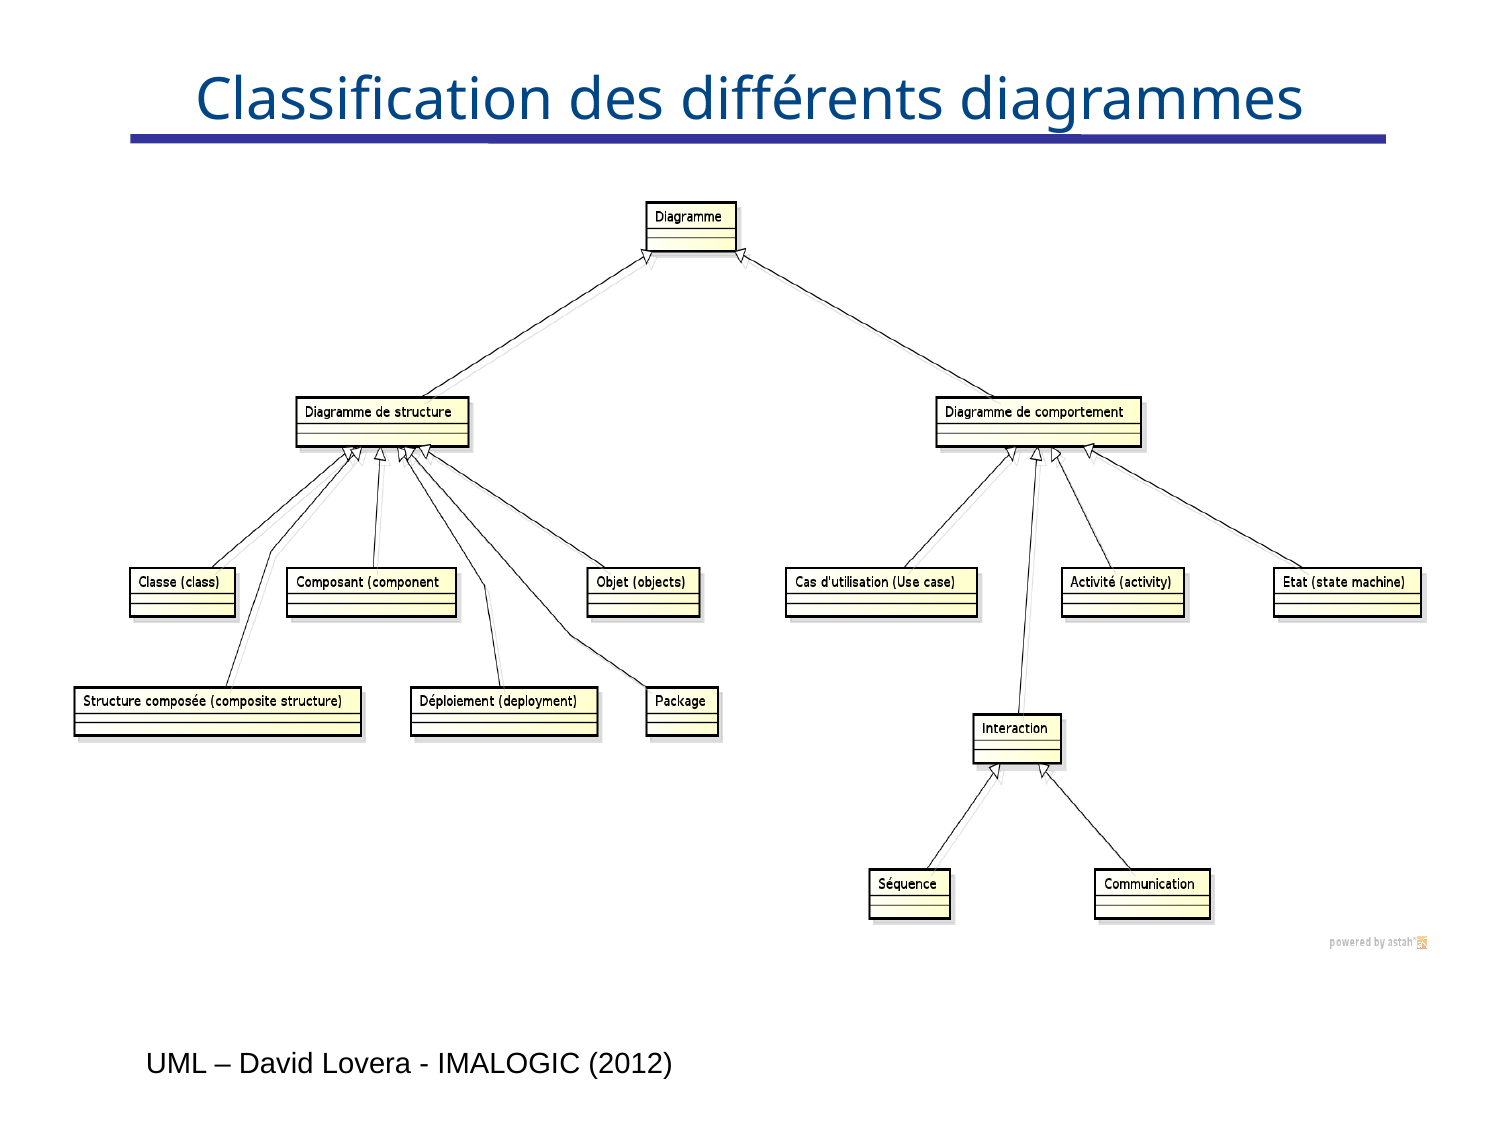

# Classification des différents diagrammes
UML – David Lovera - IMALOGIC (2012)